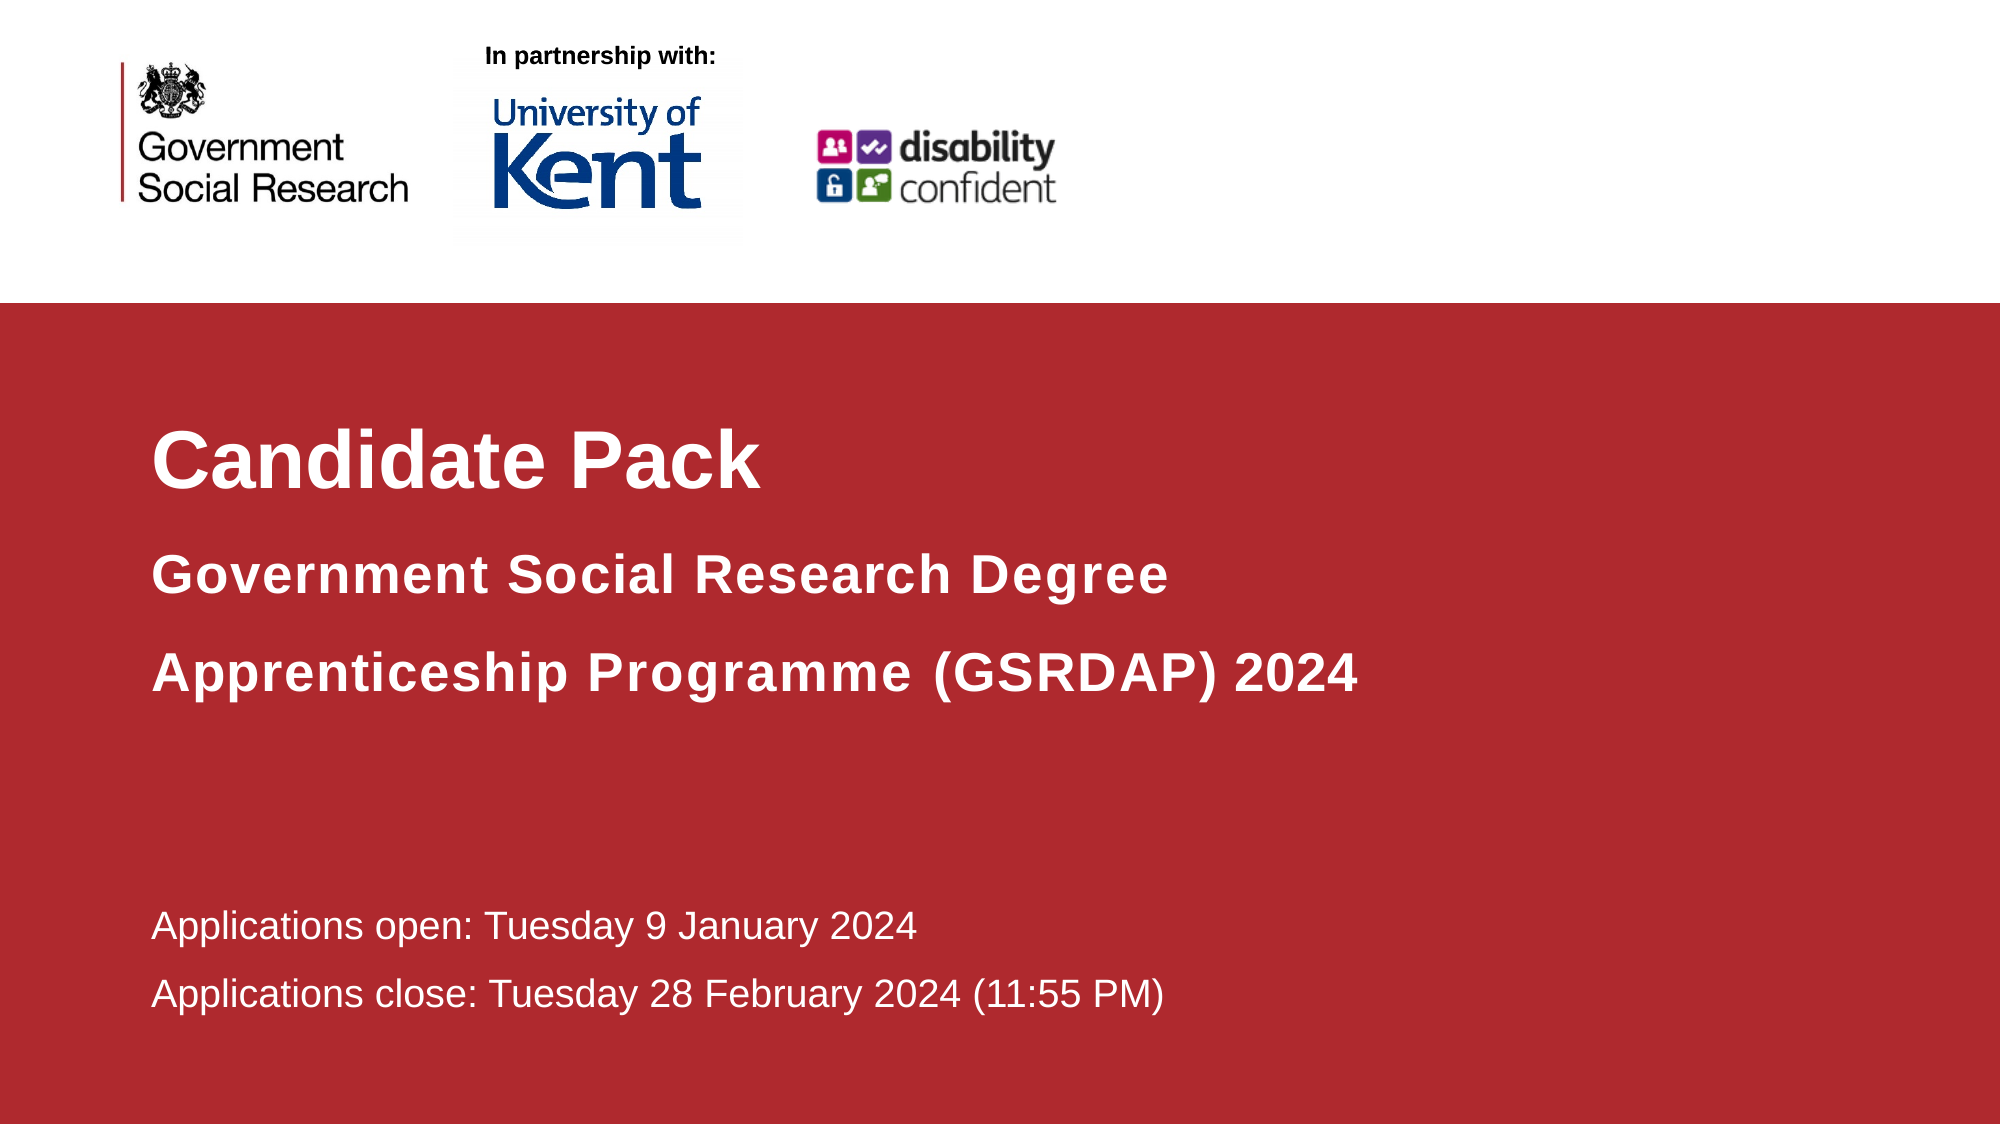

In partnership with:
# Candidate Pack Government Social Research Degree  Apprenticeship Programme (GSRDAP) 2024
Applications open: Tuesday 9 January 2024
Applications close: Tuesday 28 February 2024 (11:55 PM)